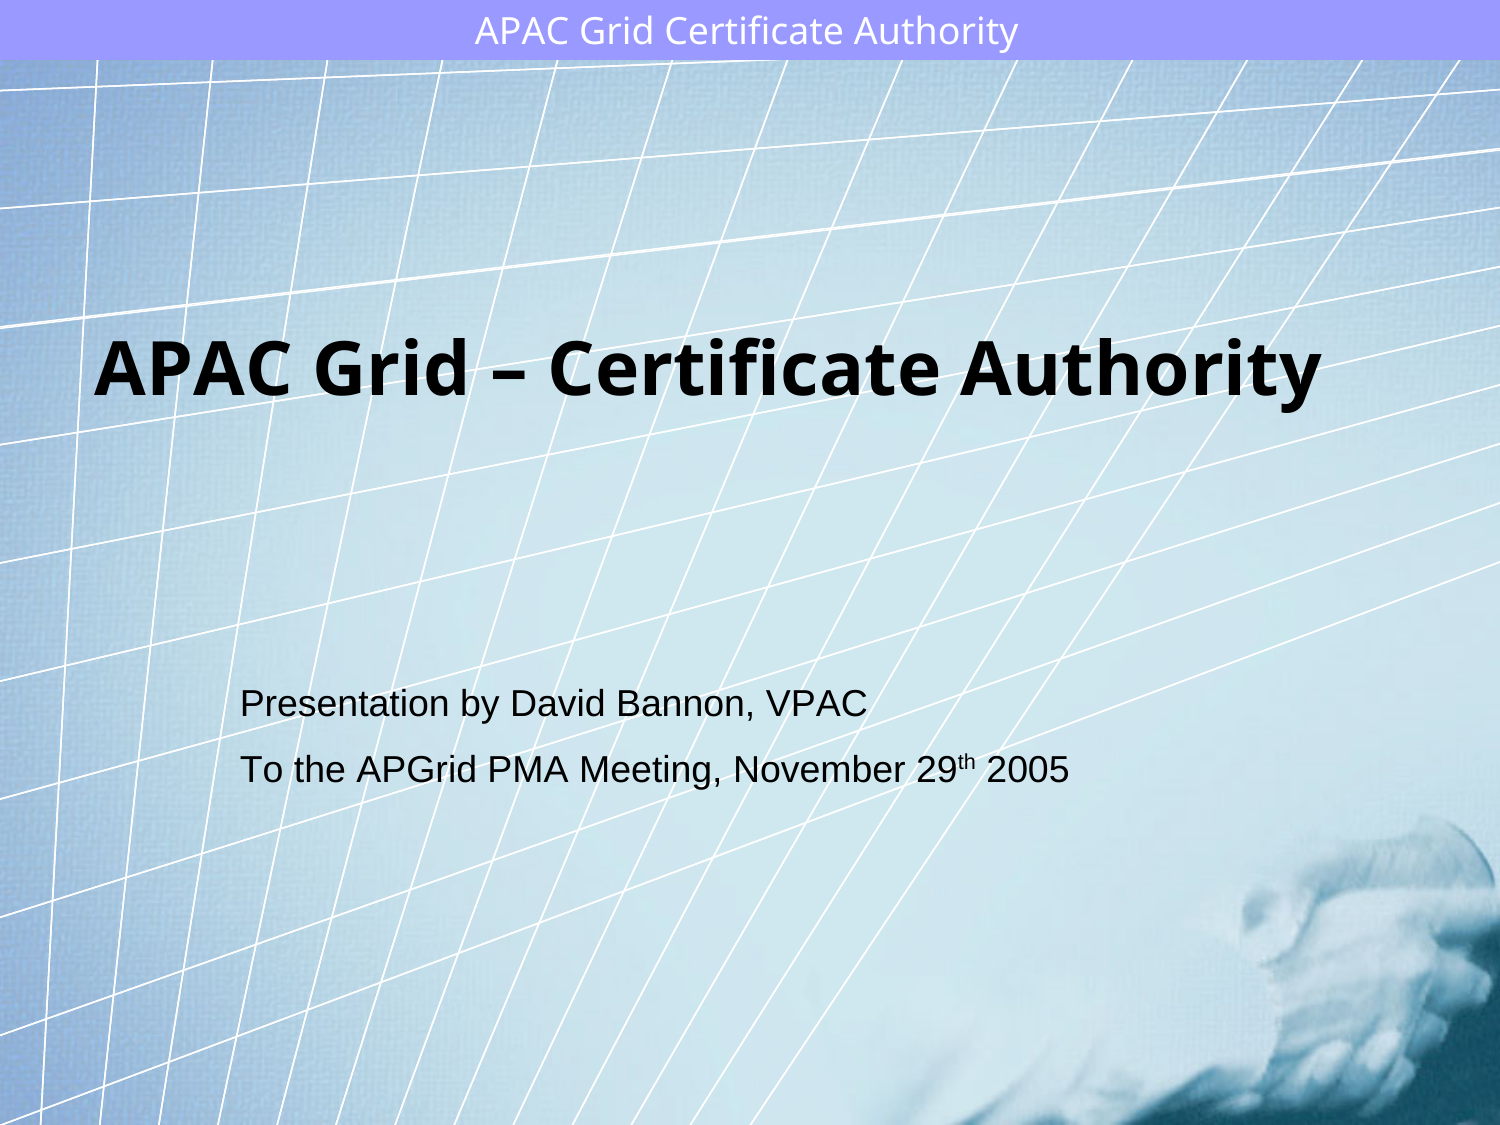

APAC 2 Grid Project – Compute Infrastructure – June 2004
APAC Grid Certificate Authority
APAC Grid – Certificate Authority
Presentation by David Bannon, VPAC
To the APGrid PMA Meeting, November 29th 2005